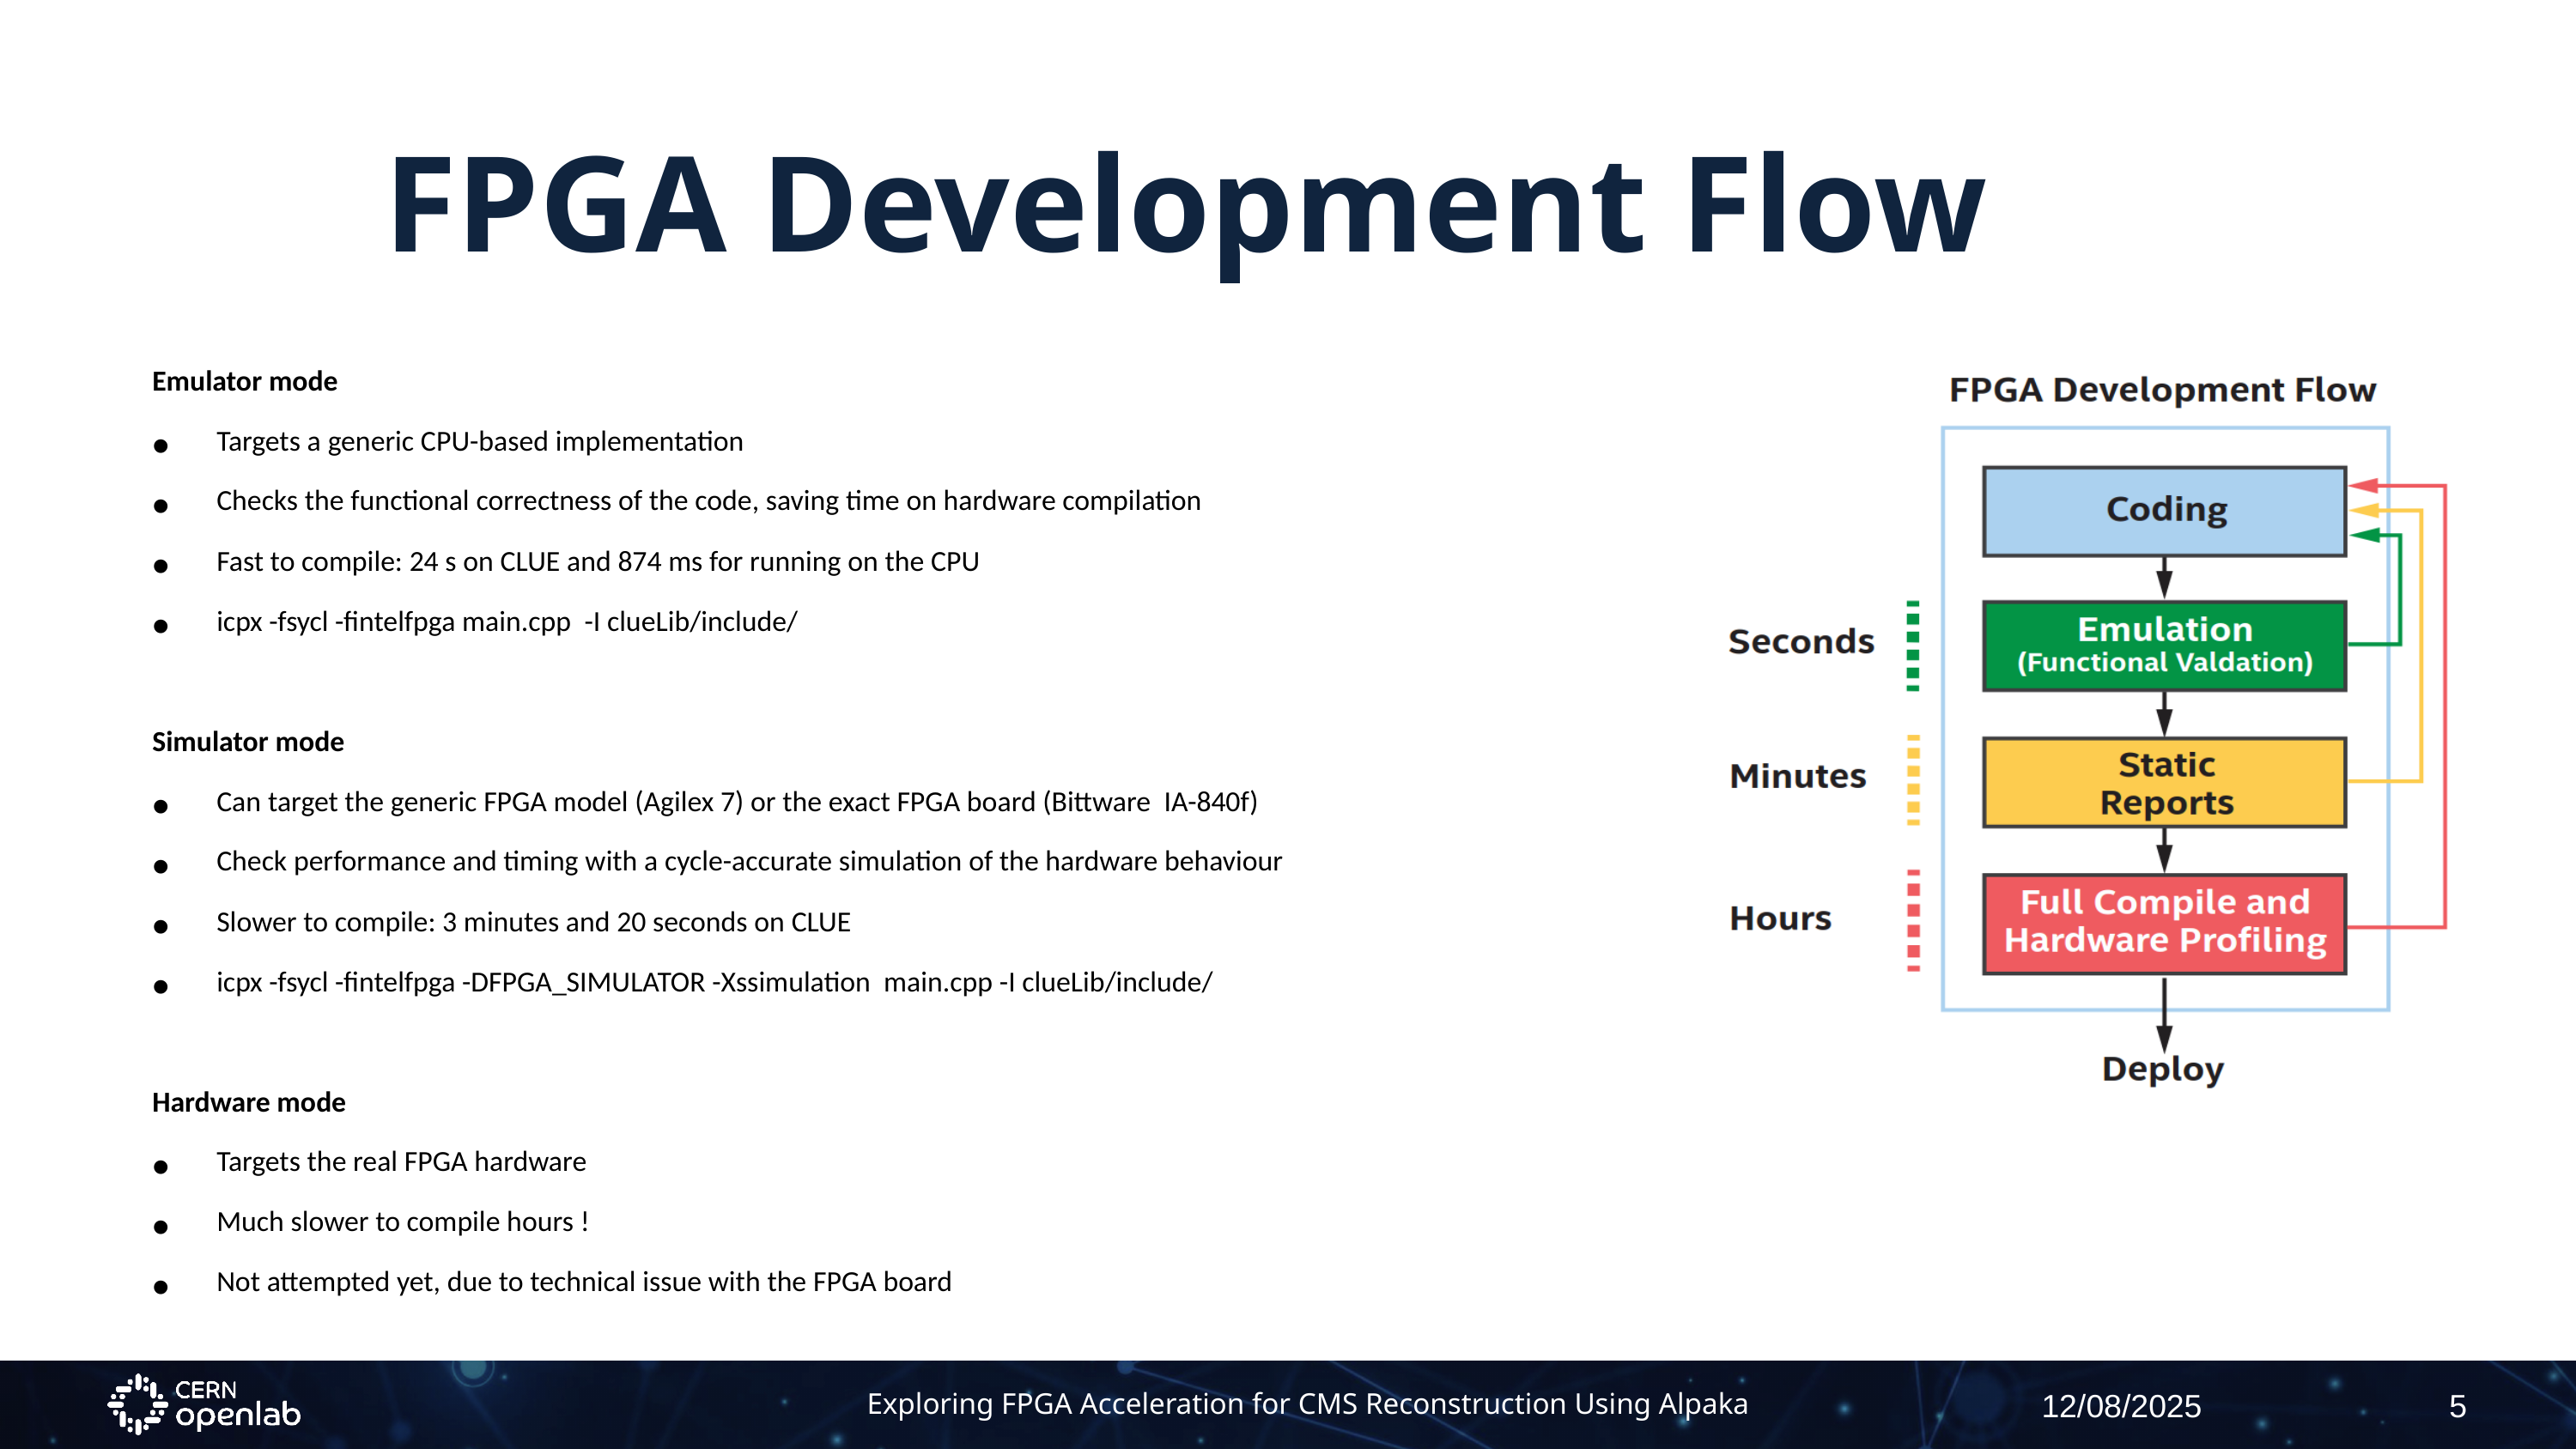

FPGA Development Flow
Emulator mode
Targets a generic CPU-based implementation
Checks the functional correctness of the code, saving time on hardware compilation
Fast to compile: 24 s on CLUE and 874 ms for running on the CPU
icpx -fsycl -fintelfpga main.cpp -I clueLib/include/
Simulator mode
Can target the generic FPGA model (Agilex 7) or the exact FPGA board (Bittware IA-840f)
Check performance and timing with a cycle-accurate simulation of the hardware behaviour
Slower to compile: 3 minutes and 20 seconds on CLUE
icpx -fsycl -fintelfpga -DFPGA_SIMULATOR -Xssimulation main.cpp -I clueLib/include/
Hardware mode
Targets the real FPGA hardware
Much slower to compile hours !
Not attempted yet, due to technical issue with the FPGA board
Exploring FPGA Acceleration for CMS Reconstruction Using Alpaka
12/08/2025
5